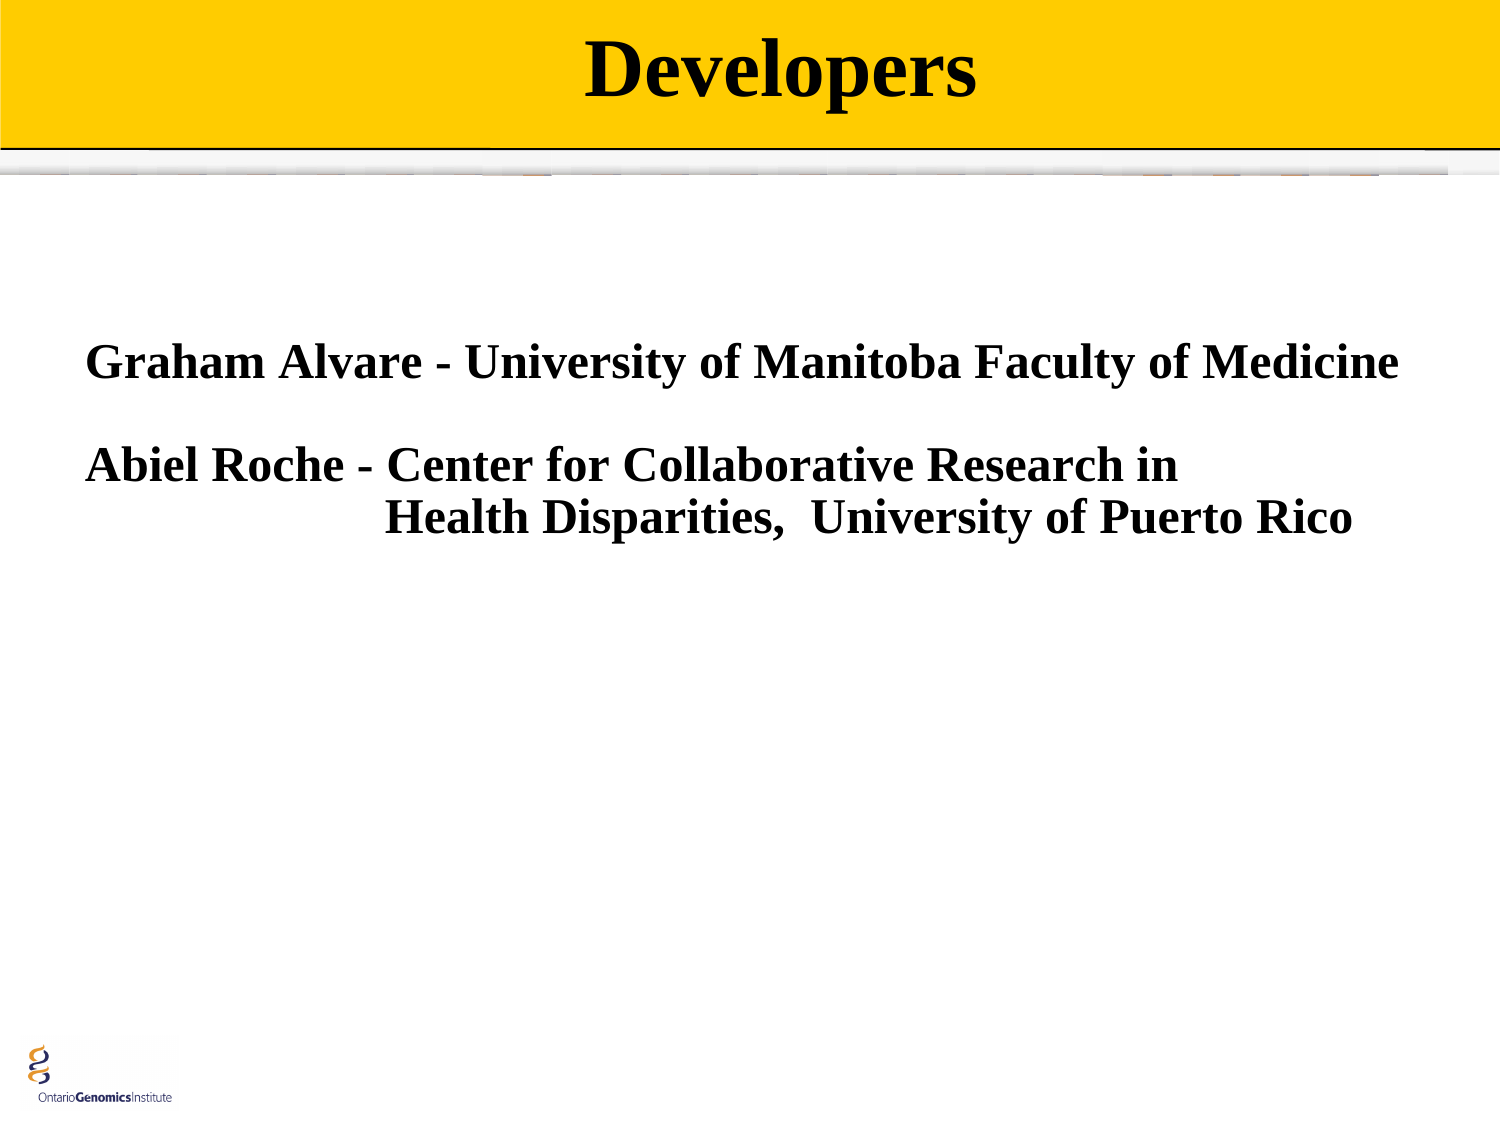

Developers
Graham Alvare - University of Manitoba Faculty of Medicine
Abiel Roche - Center for Collaborative Research in
 Health Disparities, University of Puerto Rico